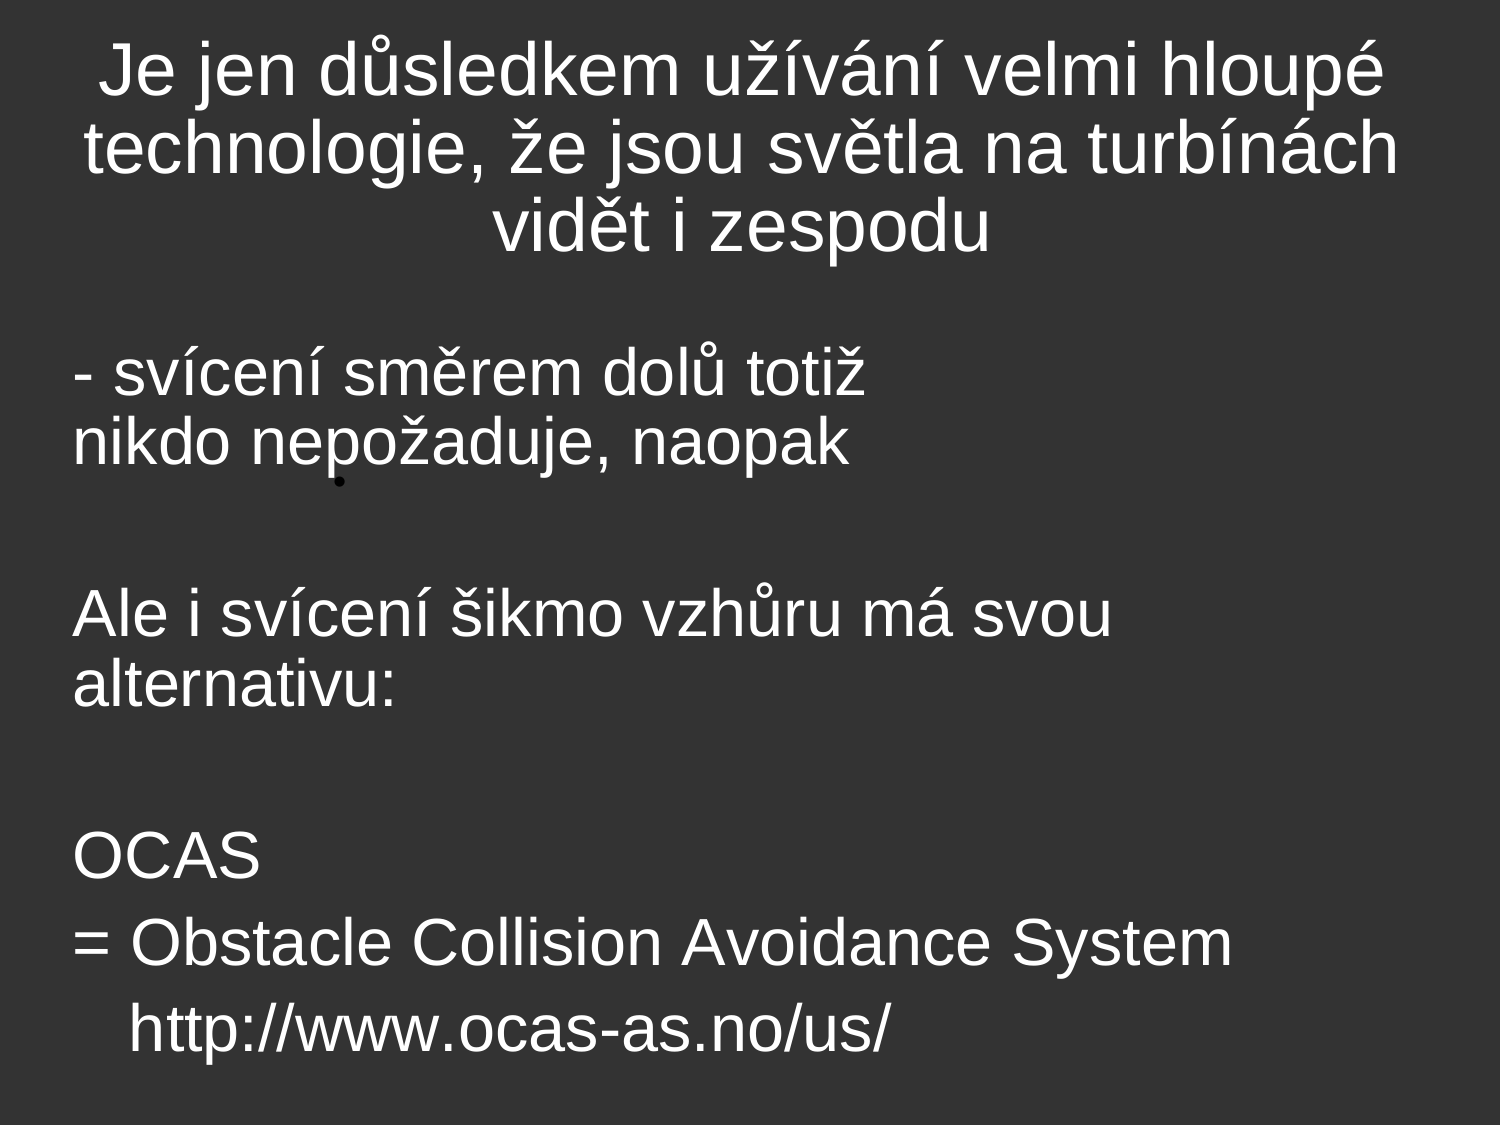

# Je jen důsledkem užívání velmi hloupé technologie, že jsou světla na turbínách vidět i zespodu
- svícení směrem dolů totiž nikdo nepožaduje, naopak
Ale i svícení šikmo vzhůru má svou alternativu:
OCAS
= Obstacle Collision Avoidance System
http://www.ocas-as.no/us/
•